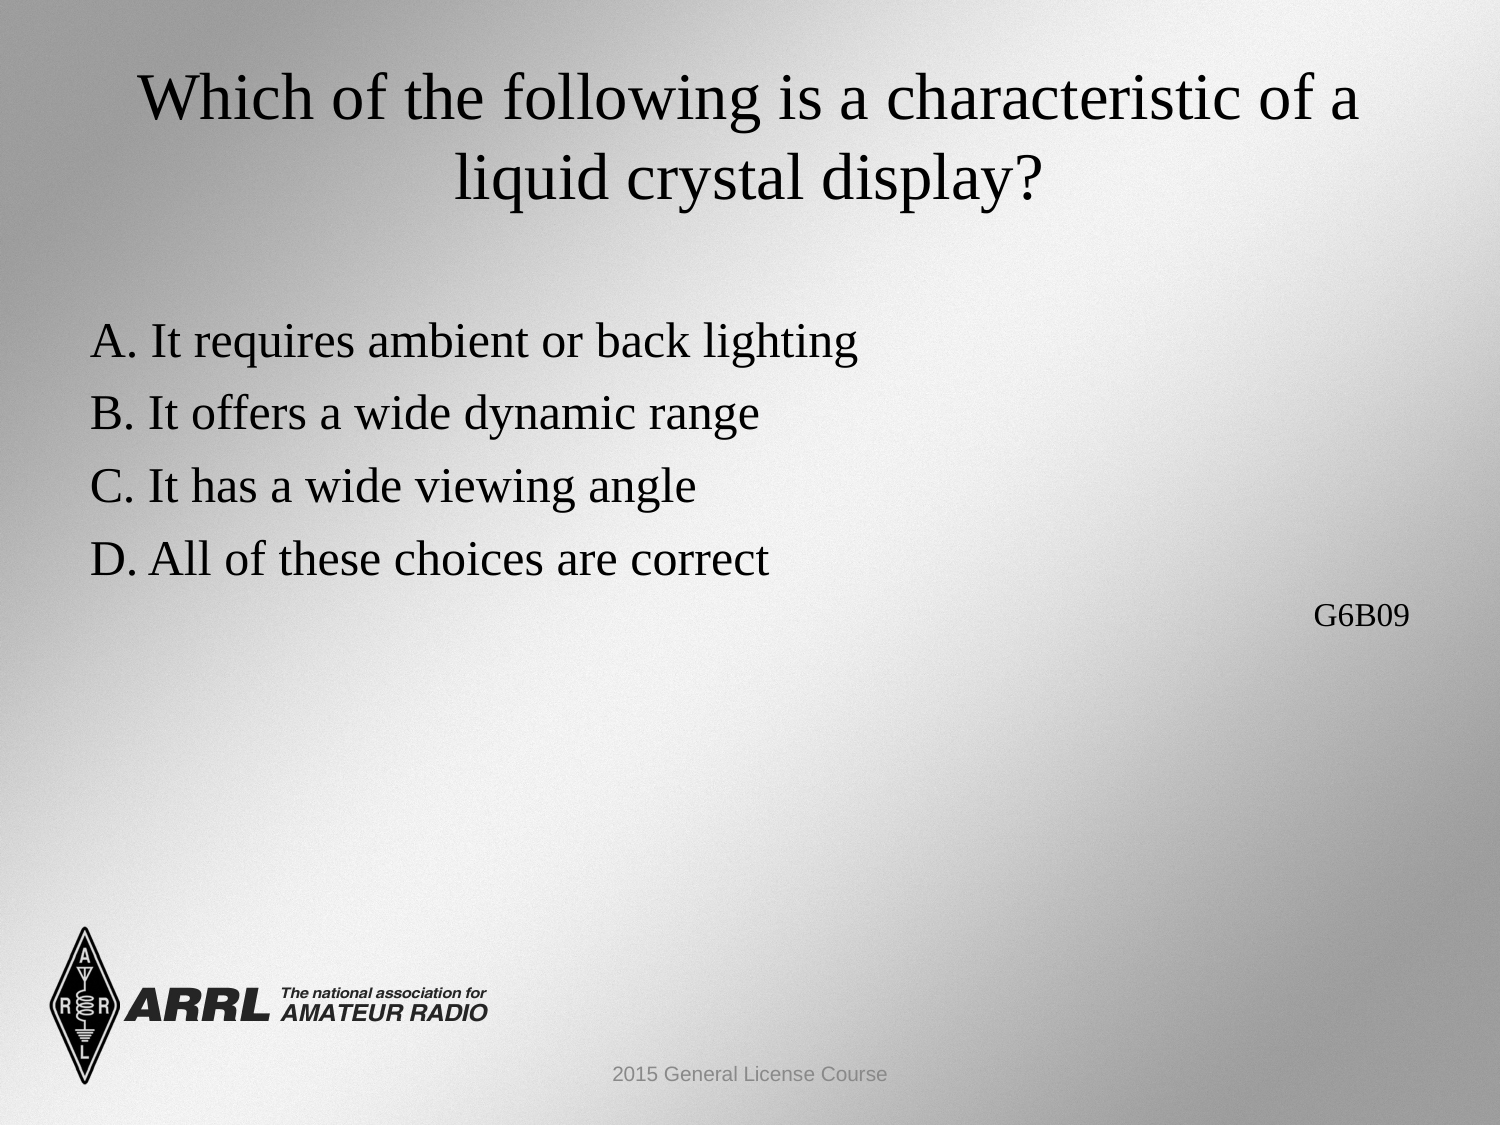

# Which of the following is a characteristic of a liquid crystal display?
A. It requires ambient or back lighting
B. It offers a wide dynamic range
C. It has a wide viewing angle
D. All of these choices are correct
 G6B09
2015 General License Course